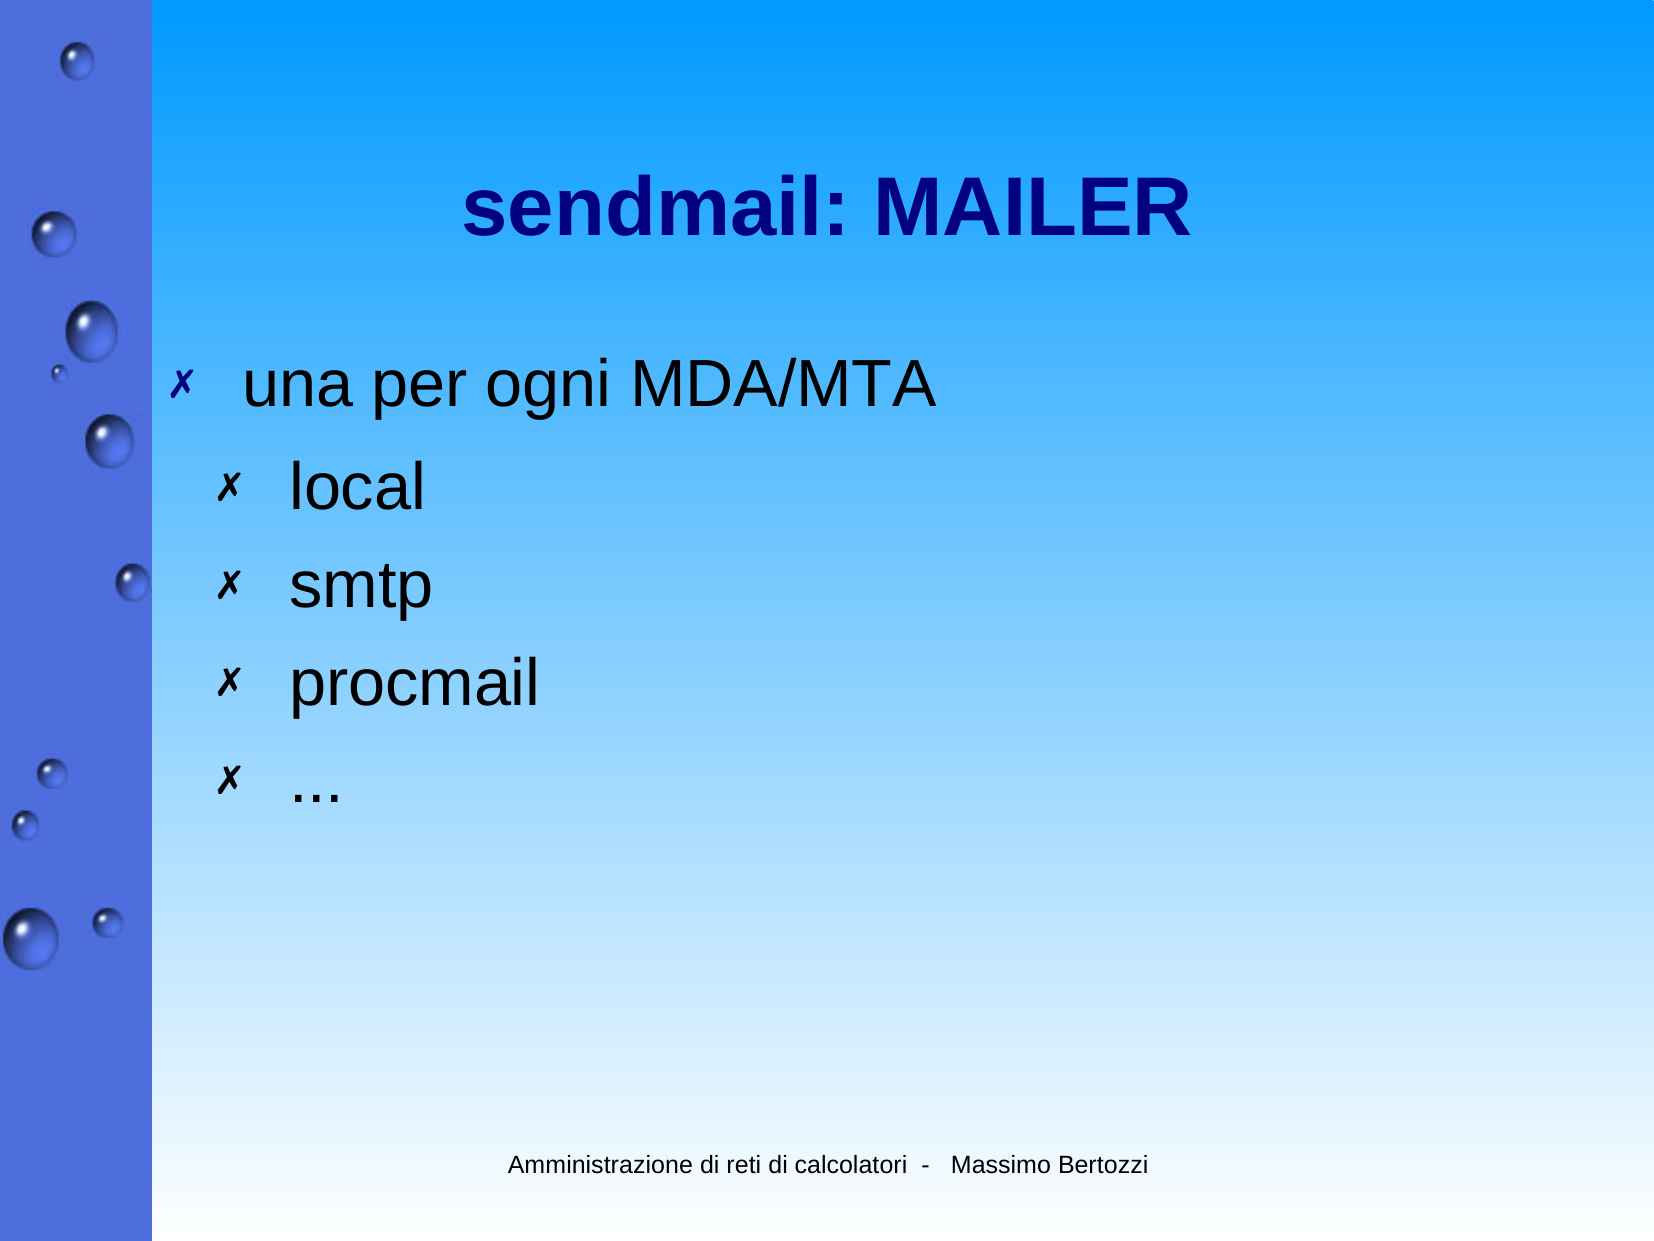

# sendmail: MAILER
una per ogni MDA/MTA
local
smtp
procmail
...